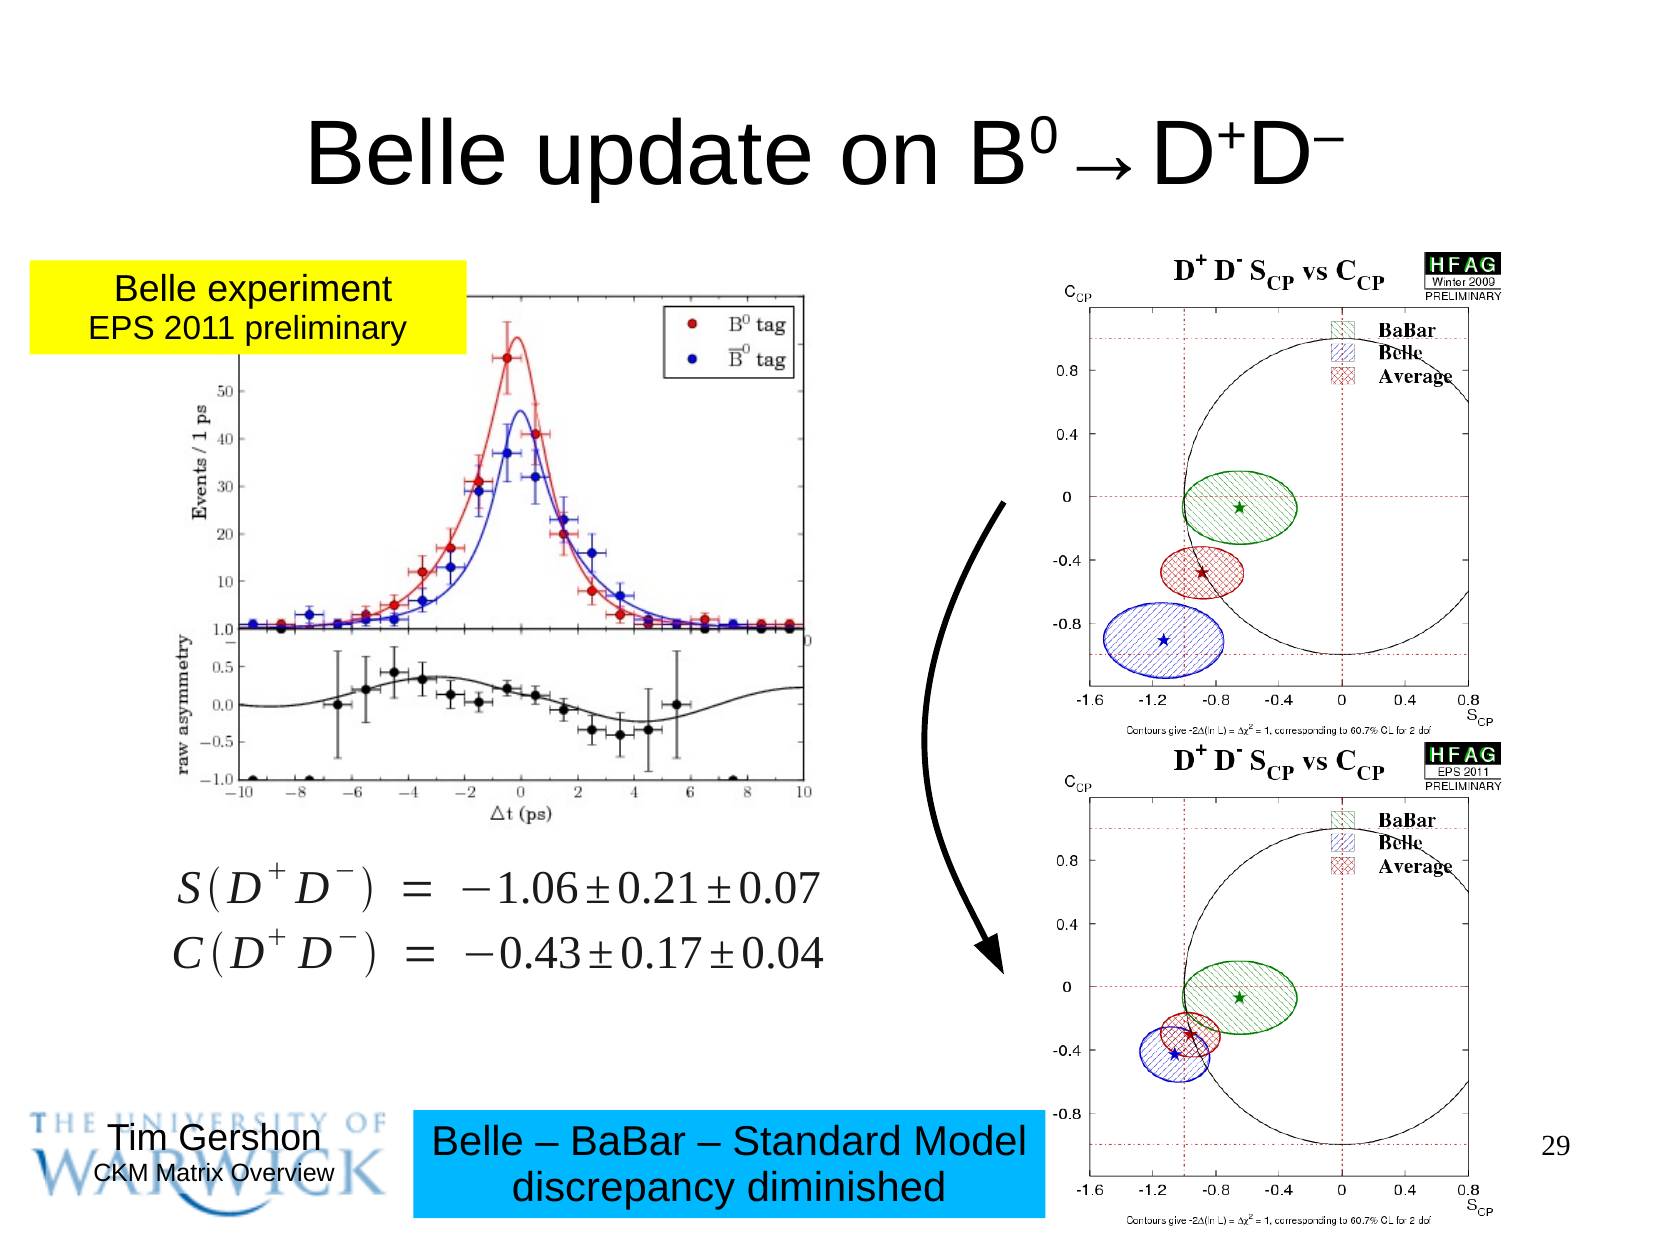

# Belle update on B0→D+D–
 Belle experiment
EPS 2011 preliminary
Tim Gershon
CKM Matrix Overview
Belle – BaBar – Standard Model discrepancy diminished
29